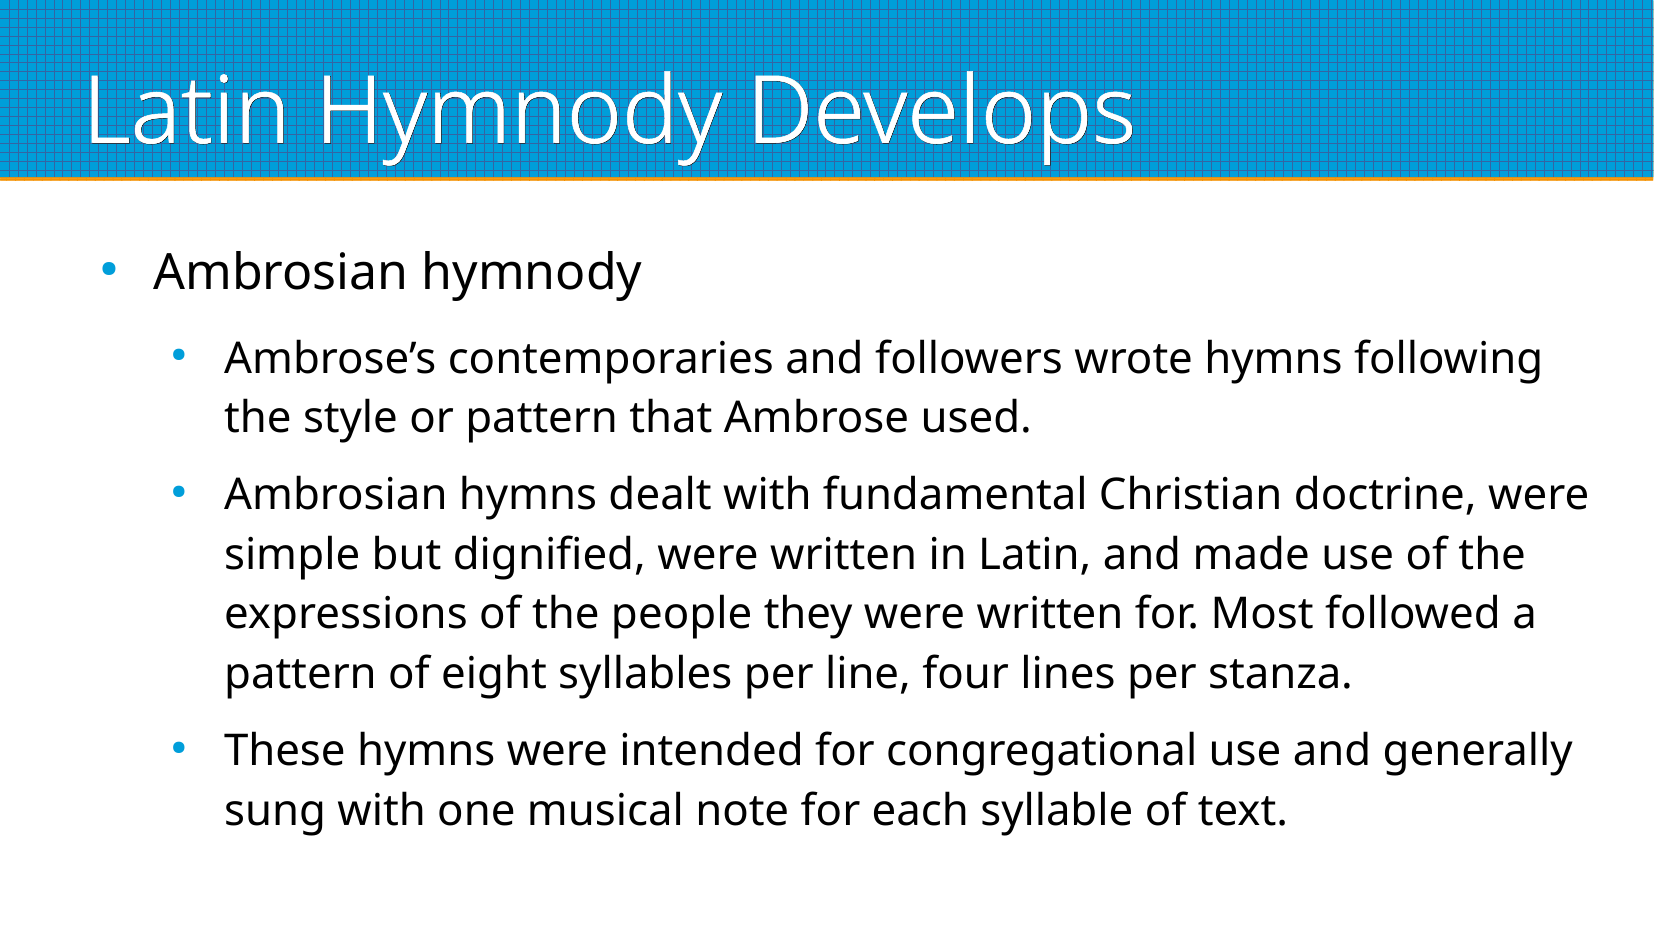

# Latin Hymnody Develops
Ambrosian hymnody
Ambrose’s contemporaries and followers wrote hymns following the style or pattern that Ambrose used.
Ambrosian hymns dealt with fundamental Christian doctrine, were simple but dignified, were written in Latin, and made use of the expressions of the people they were written for. Most followed a pattern of eight syllables per line, four lines per stanza.
These hymns were intended for congregational use and generally sung with one musical note for each syllable of text.